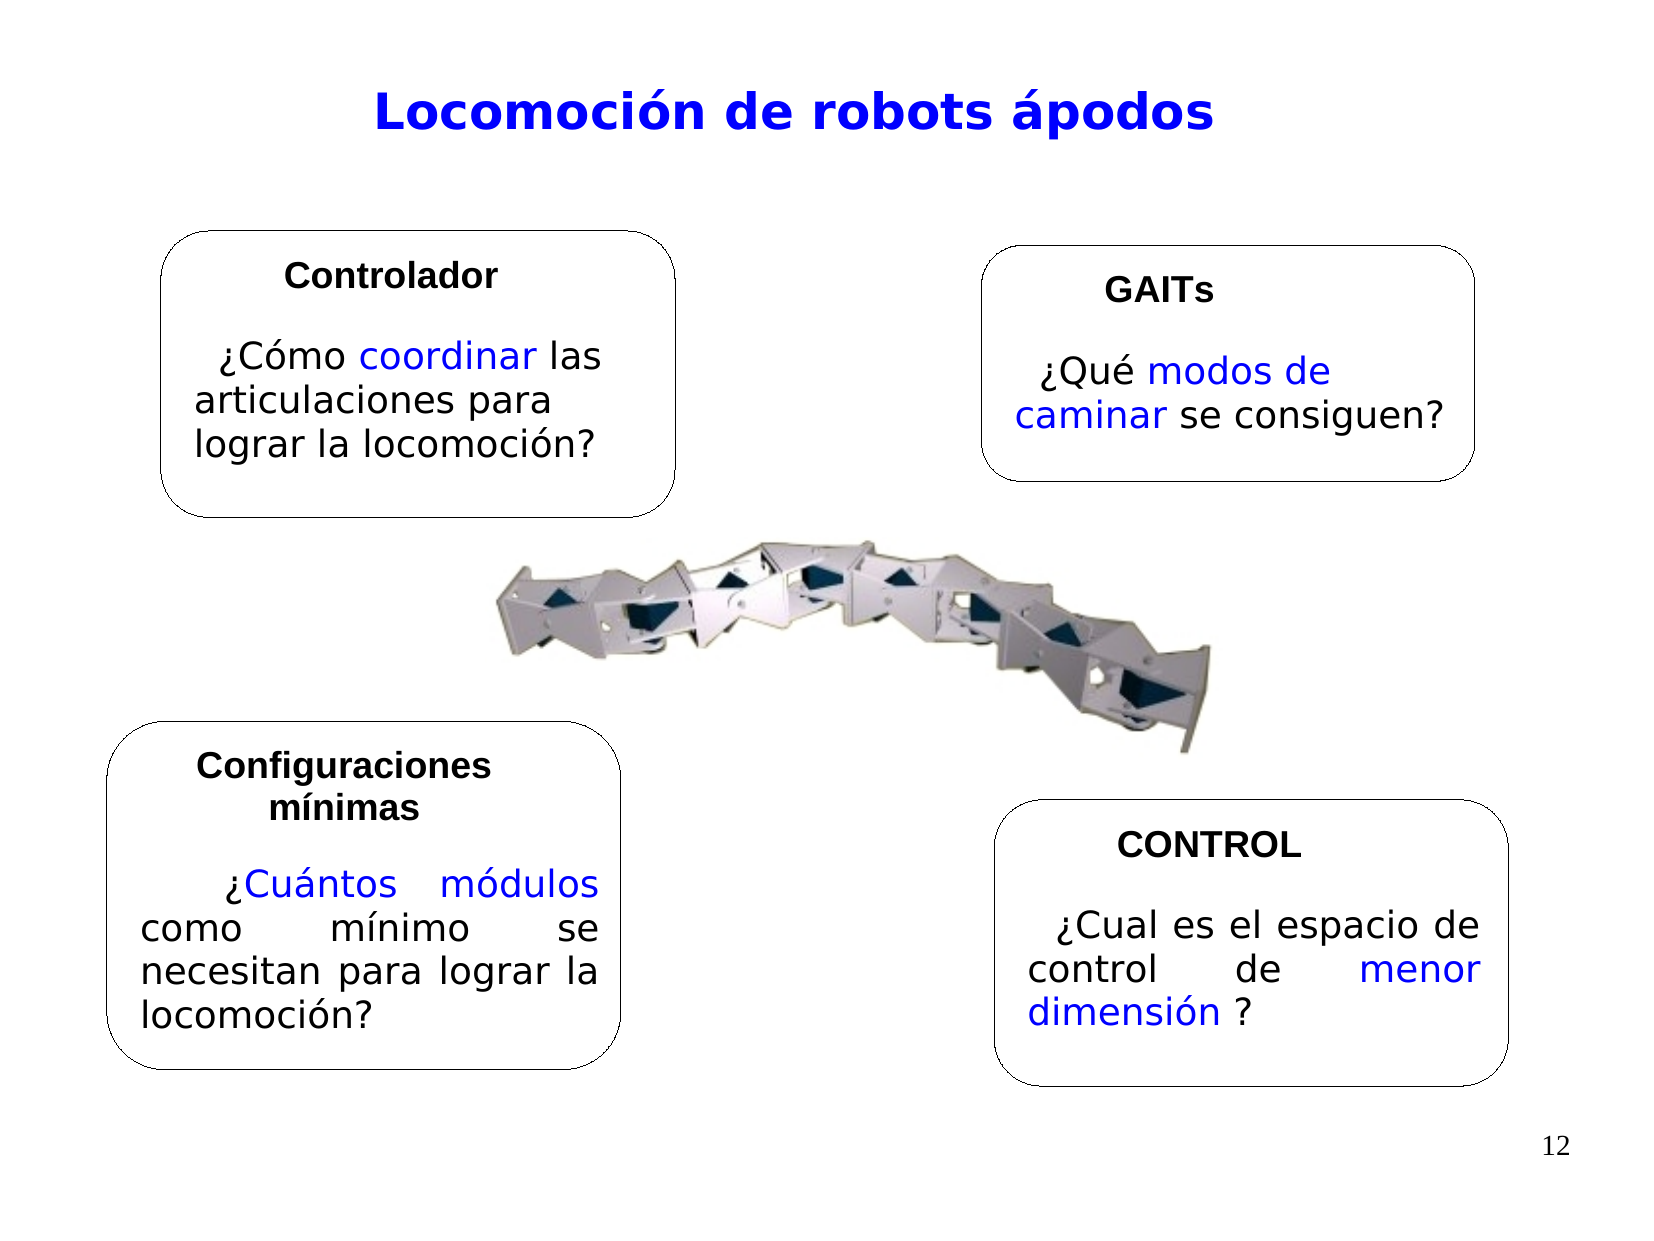

Locomoción de robots ápodos
Controlador
 ¿Cómo coordinar las articulaciones para lograr la locomoción?
GAITs
 ¿Qué modos de caminar se consiguen?
Configuraciones
mínimas
 ¿Cuántos módulos como mínimo se necesitan para lograr la locomoción?
CONTROL
 ¿Cual es el espacio de control de menor dimensión ?
12